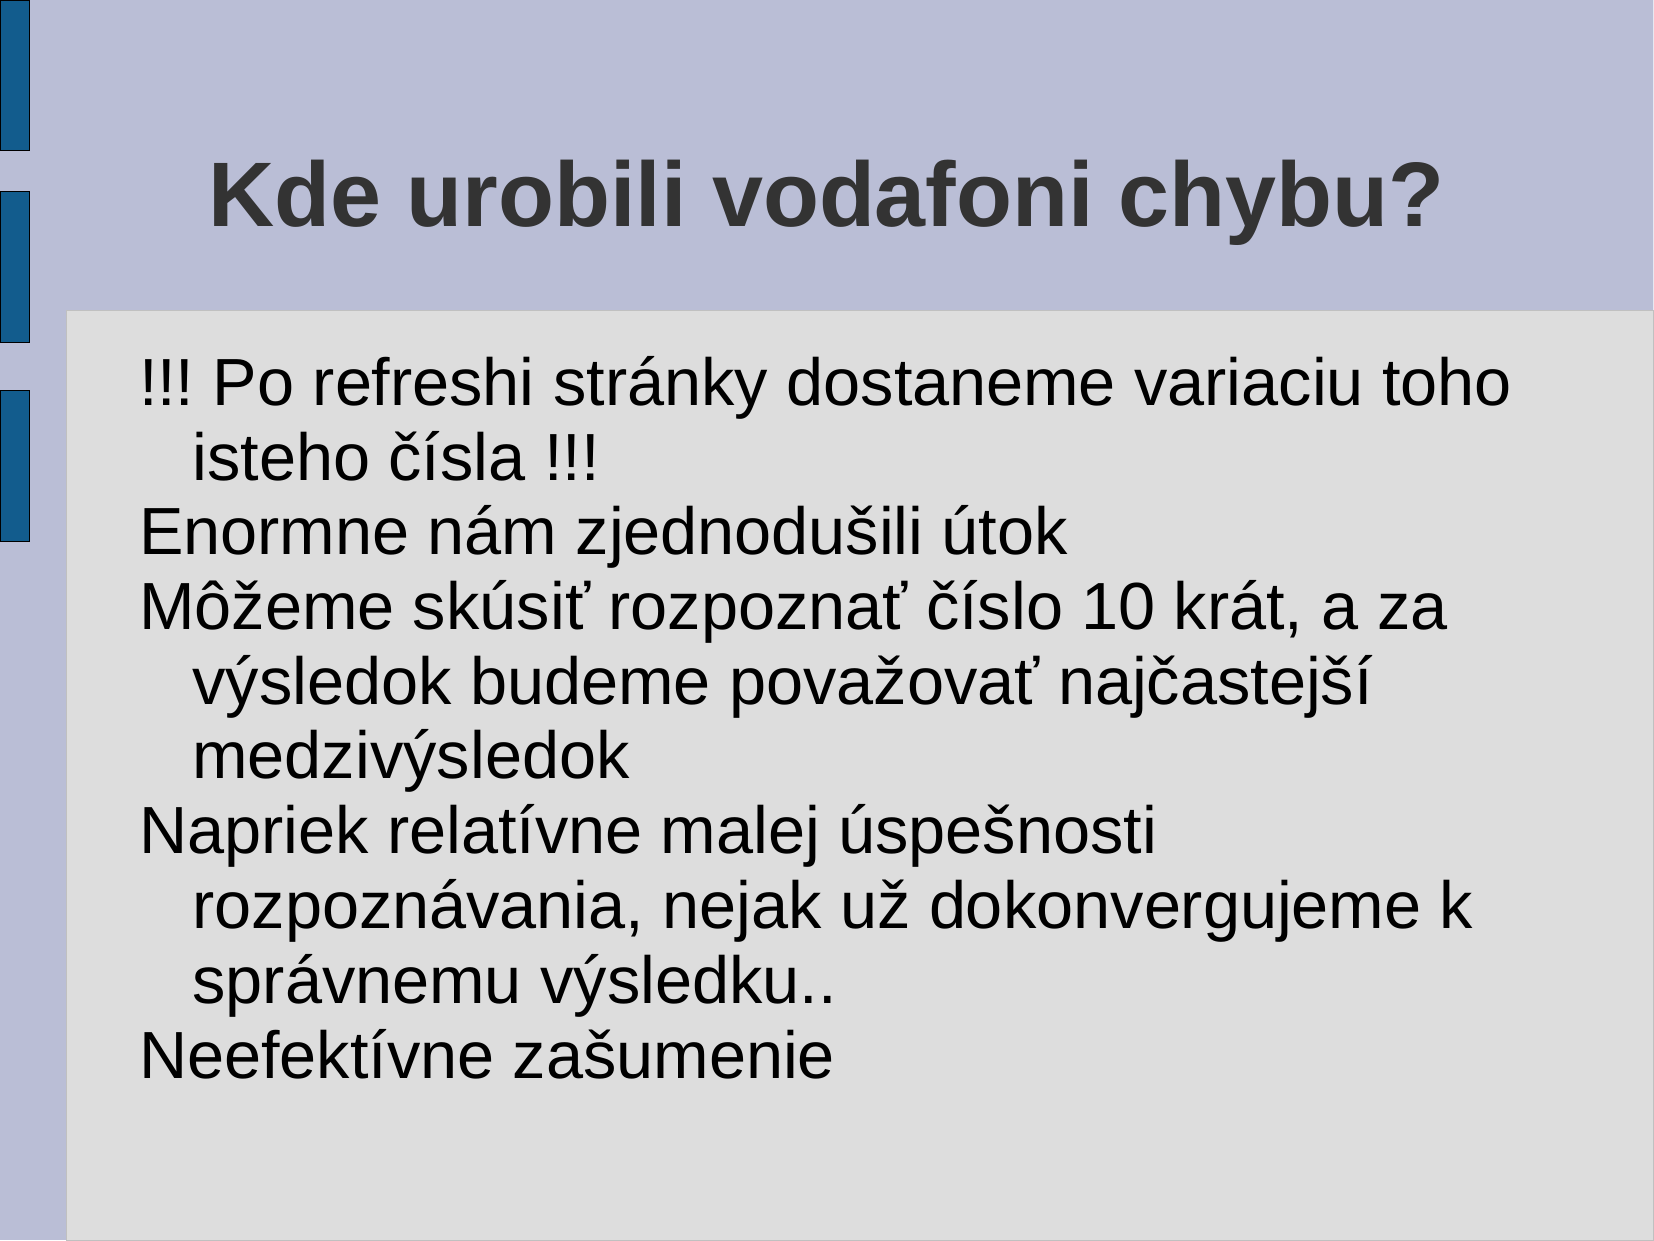

# Kde urobili vodafoni chybu?
!!! Po refreshi stránky dostaneme variaciu toho isteho čísla !!!
Enormne nám zjednodušili útok
Môžeme skúsiť rozpoznať číslo 10 krát, a za výsledok budeme považovať najčastejší medzivýsledok
Napriek relatívne malej úspešnosti rozpoznávania, nejak už dokonvergujeme k správnemu výsledku..
Neefektívne zašumenie